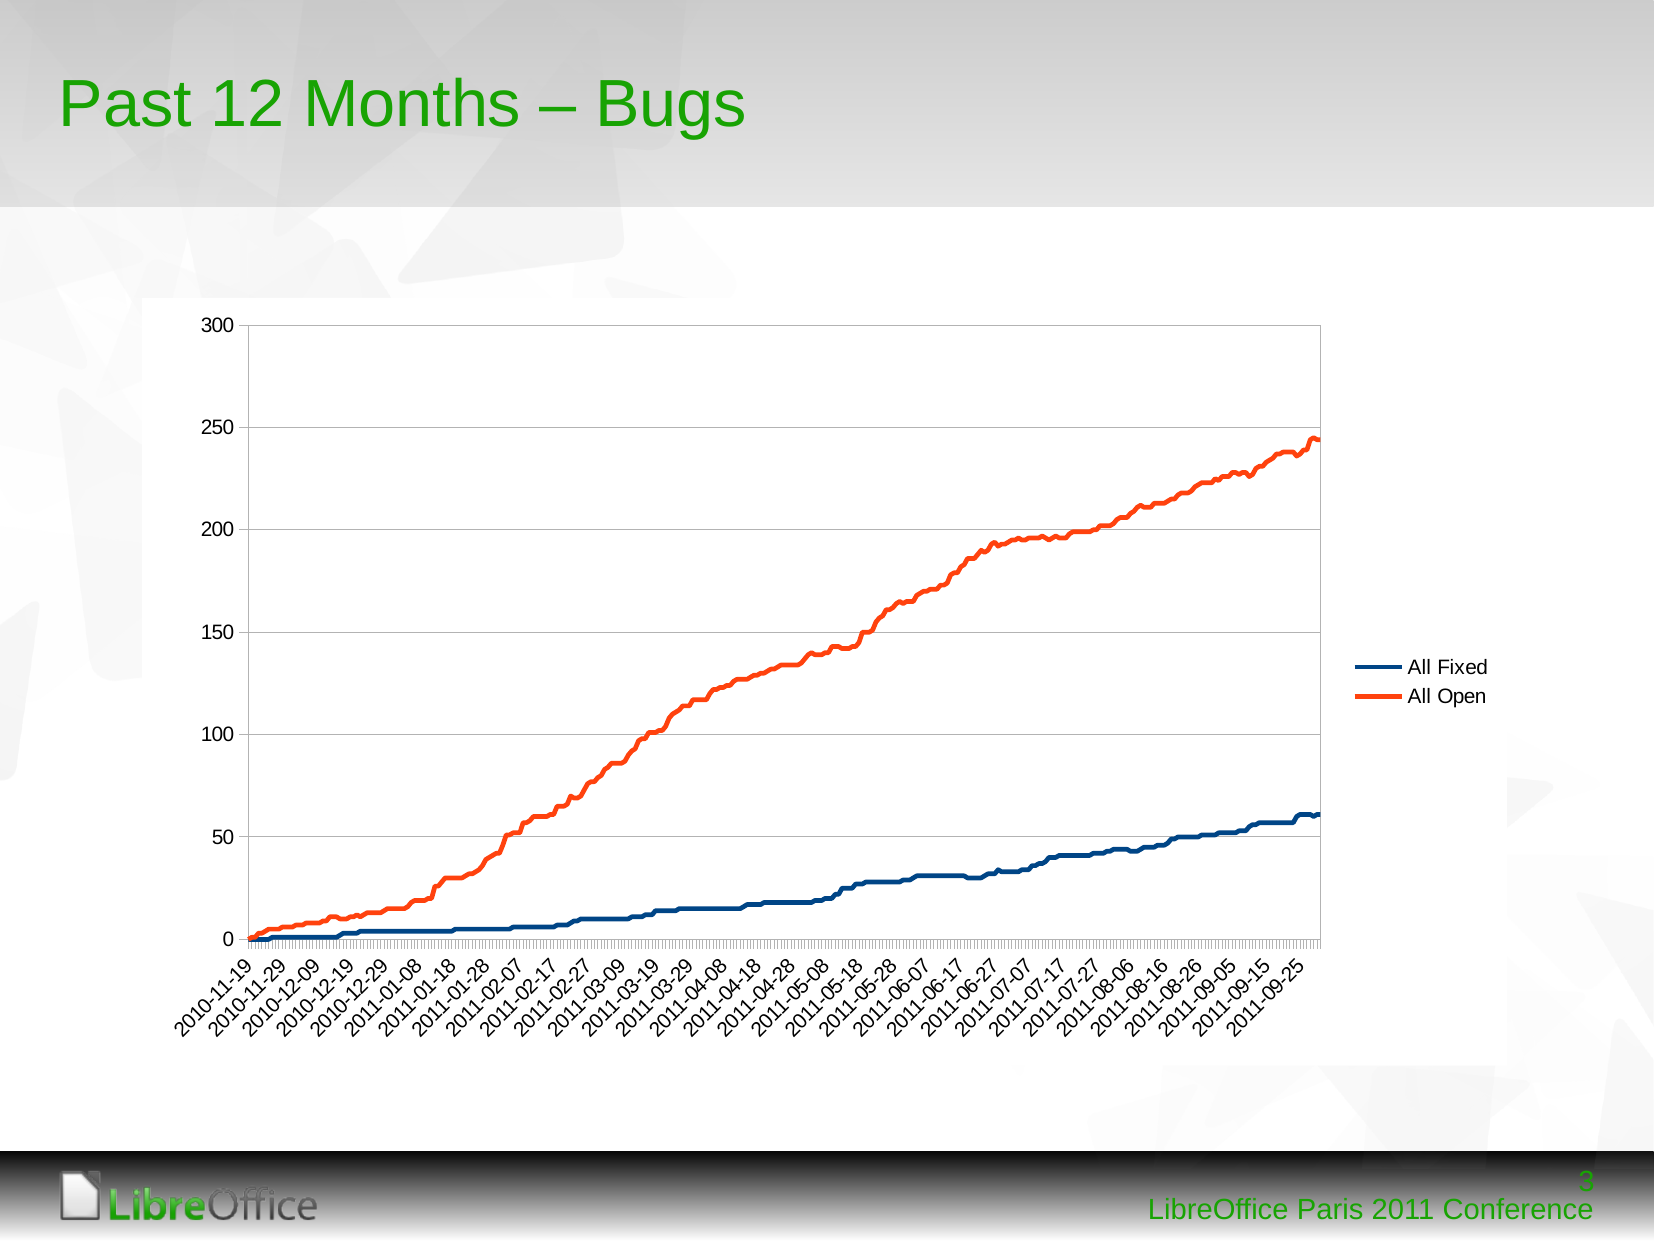

# Past 12 Months – Bugs
### Chart
| Category | All Fixed | All Open |
|---|---|---|
| 2010-11-19 | 0.0 | 0.0 |
| 2010-11-20 | 0.0 | 1.0 |
| 2010-11-21 | 0.0 | 1.0 |
| 2010-11-22 | 0.0 | 3.0 |
| 2010-11-23 | 0.0 | 3.0 |
| 2010-11-24 | 0.0 | 4.0 |
| 2010-11-25 | 0.0 | 5.0 |
| 2010-11-26 | 1.0 | 5.0 |
| 2010-11-27 | 1.0 | 5.0 |
| 2010-11-28 | 1.0 | 5.0 |
| 2010-11-29 | 1.0 | 6.0 |
| 2010-11-30 | 1.0 | 6.0 |
| 2010-12-01 | 1.0 | 6.0 |
| 2010-12-02 | 1.0 | 6.0 |
| 2010-12-03 | 1.0 | 7.0 |
| 2010-12-04 | 1.0 | 7.0 |
| 2010-12-05 | 1.0 | 7.0 |
| 2010-12-06 | 1.0 | 8.0 |
| 2010-12-07 | 1.0 | 8.0 |
| 2010-12-08 | 1.0 | 8.0 |
| 2010-12-09 | 1.0 | 8.0 |
| 2010-12-10 | 1.0 | 8.0 |
| 2010-12-11 | 1.0 | 9.0 |
| 2010-12-12 | 1.0 | 9.0 |
| 2010-12-13 | 1.0 | 11.0 |
| 2010-12-14 | 1.0 | 11.0 |
| 2010-12-15 | 1.0 | 11.0 |
| 2010-12-16 | 2.0 | 10.0 |
| 2010-12-17 | 3.0 | 10.0 |
| 2010-12-18 | 3.0 | 10.0 |
| 2010-12-19 | 3.0 | 11.0 |
| 2010-12-20 | 3.0 | 11.0 |
| 2010-12-21 | 3.0 | 12.0 |
| 2010-12-22 | 4.0 | 11.0 |
| 2010-12-23 | 4.0 | 12.0 |
| 2010-12-24 | 4.0 | 13.0 |
| 2010-12-25 | 4.0 | 13.0 |
| 2010-12-26 | 4.0 | 13.0 |
| 2010-12-27 | 4.0 | 13.0 |
| 2010-12-28 | 4.0 | 13.0 |
| 2010-12-29 | 4.0 | 14.0 |
| 2010-12-30 | 4.0 | 15.0 |
| 2010-12-31 | 4.0 | 15.0 |
| 2011-01-01 | 4.0 | 15.0 |
| 2011-01-02 | 4.0 | 15.0 |
| 2011-01-03 | 4.0 | 15.0 |
| 2011-01-04 | 4.0 | 15.0 |
| 2011-01-05 | 4.0 | 16.0 |
| 2011-01-06 | 4.0 | 18.0 |
| 2011-01-07 | 4.0 | 19.0 |
| 2011-01-08 | 4.0 | 19.0 |
| 2011-01-09 | 4.0 | 19.0 |
| 2011-01-10 | 4.0 | 19.0 |
| 2011-01-11 | 4.0 | 20.0 |
| 2011-01-12 | 4.0 | 20.0 |
| 2011-01-13 | 4.0 | 26.0 |
| 2011-01-14 | 4.0 | 26.0 |
| 2011-01-15 | 4.0 | 28.0 |
| 2011-01-16 | 4.0 | 30.0 |
| 2011-01-17 | 4.0 | 30.0 |
| 2011-01-18 | 4.0 | 30.0 |
| 2011-01-19 | 5.0 | 30.0 |
| 2011-01-20 | 5.0 | 30.0 |
| 2011-01-21 | 5.0 | 30.0 |
| 2011-01-22 | 5.0 | 31.0 |
| 2011-01-23 | 5.0 | 32.0 |
| 2011-01-24 | 5.0 | 32.0 |
| 2011-01-25 | 5.0 | 33.0 |
| 2011-01-26 | 5.0 | 34.0 |
| 2011-01-27 | 5.0 | 36.0 |
| 2011-01-28 | 5.0 | 39.0 |
| 2011-01-29 | 5.0 | 40.0 |
| 2011-01-30 | 5.0 | 41.0 |
| 2011-01-31 | 5.0 | 42.0 |
| 2011-02-01 | 5.0 | 42.0 |
| 2011-02-02 | 5.0 | 46.0 |
| 2011-02-03 | 5.0 | 51.0 |
| 2011-02-04 | 5.0 | 51.0 |
| 2011-02-05 | 6.0 | 52.0 |
| 2011-02-06 | 6.0 | 52.0 |
| 2011-02-07 | 6.0 | 52.0 |
| 2011-02-08 | 6.0 | 57.0 |
| 2011-02-09 | 6.0 | 57.0 |
| 2011-02-10 | 6.0 | 58.0 |
| 2011-02-11 | 6.0 | 60.0 |
| 2011-02-12 | 6.0 | 60.0 |
| 2011-02-13 | 6.0 | 60.0 |
| 2011-02-14 | 6.0 | 60.0 |
| 2011-02-15 | 6.0 | 60.0 |
| 2011-02-16 | 6.0 | 61.0 |
| 2011-02-17 | 6.0 | 61.0 |
| 2011-02-18 | 7.0 | 65.0 |
| 2011-02-19 | 7.0 | 65.0 |
| 2011-02-20 | 7.0 | 65.0 |
| 2011-02-21 | 7.0 | 66.0 |
| 2011-02-22 | 8.0 | 70.0 |
| 2011-02-23 | 9.0 | 69.0 |
| 2011-02-24 | 9.0 | 69.0 |
| 2011-02-25 | 10.0 | 70.0 |
| 2011-02-26 | 10.0 | 73.0 |
| 2011-02-27 | 10.0 | 76.0 |
| 2011-02-28 | 10.0 | 77.0 |
| 2011-03-01 | 10.0 | 77.0 |
| 2011-03-02 | 10.0 | 79.0 |
| 2011-03-03 | 10.0 | 80.0 |
| 2011-03-04 | 10.0 | 83.0 |
| 2011-03-05 | 10.0 | 84.0 |
| 2011-03-06 | 10.0 | 86.0 |
| 2011-03-07 | 10.0 | 86.0 |
| 2011-03-08 | 10.0 | 86.0 |
| 2011-03-09 | 10.0 | 86.0 |
| 2011-03-10 | 10.0 | 87.0 |
| 2011-03-11 | 10.0 | 90.0 |
| 2011-03-12 | 11.0 | 92.0 |
| 2011-03-13 | 11.0 | 93.0 |
| 2011-03-14 | 11.0 | 97.0 |
| 2011-03-15 | 11.0 | 98.0 |
| 2011-03-16 | 12.0 | 98.0 |
| 2011-03-17 | 12.0 | 101.0 |
| 2011-03-18 | 12.0 | 101.0 |
| 2011-03-19 | 14.0 | 101.0 |
| 2011-03-20 | 14.0 | 102.0 |
| 2011-03-21 | 14.0 | 102.0 |
| 2011-03-22 | 14.0 | 104.0 |
| 2011-03-23 | 14.0 | 108.0 |
| 2011-03-24 | 14.0 | 110.0 |
| 2011-03-25 | 14.0 | 111.0 |
| 2011-03-26 | 15.0 | 112.0 |
| 2011-03-27 | 15.0 | 114.0 |
| 2011-03-28 | 15.0 | 114.0 |
| 2011-03-29 | 15.0 | 114.0 |
| 2011-03-30 | 15.0 | 117.0 |
| 2011-03-31 | 15.0 | 117.0 |
| 2011-04-01 | 15.0 | 117.0 |
| 2011-04-02 | 15.0 | 117.0 |
| 2011-04-03 | 15.0 | 117.0 |
| 2011-04-04 | 15.0 | 120.0 |
| 2011-04-05 | 15.0 | 122.0 |
| 2011-04-06 | 15.0 | 122.0 |
| 2011-04-07 | 15.0 | 123.0 |
| 2011-04-08 | 15.0 | 123.0 |
| 2011-04-09 | 15.0 | 124.0 |
| 2011-04-10 | 15.0 | 124.0 |
| 2011-04-11 | 15.0 | 126.0 |
| 2011-04-12 | 15.0 | 127.0 |
| 2011-04-13 | 15.0 | 127.0 |
| 2011-04-14 | 16.0 | 127.0 |
| 2011-04-15 | 17.0 | 127.0 |
| 2011-04-16 | 17.0 | 128.0 |
| 2011-04-17 | 17.0 | 129.0 |
| 2011-04-18 | 17.0 | 129.0 |
| 2011-04-19 | 17.0 | 130.0 |
| 2011-04-20 | 18.0 | 130.0 |
| 2011-04-21 | 18.0 | 131.0 |
| 2011-04-22 | 18.0 | 132.0 |
| 2011-04-23 | 18.0 | 132.0 |
| 2011-04-24 | 18.0 | 133.0 |
| 2011-04-25 | 18.0 | 134.0 |
| 2011-04-26 | 18.0 | 134.0 |
| 2011-04-27 | 18.0 | 134.0 |
| 2011-04-28 | 18.0 | 134.0 |
| 2011-04-29 | 18.0 | 134.0 |
| 2011-04-30 | 18.0 | 134.0 |
| 2011-05-01 | 18.0 | 135.0 |
| 2011-05-02 | 18.0 | 137.0 |
| 2011-05-03 | 18.0 | 139.0 |
| 2011-05-04 | 18.0 | 140.0 |
| 2011-05-05 | 19.0 | 139.0 |
| 2011-05-06 | 19.0 | 139.0 |
| 2011-05-07 | 19.0 | 139.0 |
| 2011-05-08 | 20.0 | 140.0 |
| 2011-05-09 | 20.0 | 140.0 |
| 2011-05-10 | 20.0 | 143.0 |
| 2011-05-11 | 22.0 | 143.0 |
| 2011-05-12 | 22.0 | 143.0 |
| 2011-05-13 | 25.0 | 142.0 |
| 2011-05-14 | 25.0 | 142.0 |
| 2011-05-15 | 25.0 | 142.0 |
| 2011-05-16 | 25.0 | 143.0 |
| 2011-05-17 | 27.0 | 143.0 |
| 2011-05-18 | 27.0 | 145.0 |
| 2011-05-19 | 27.0 | 150.0 |
| 2011-05-20 | 28.0 | 150.0 |
| 2011-05-21 | 28.0 | 150.0 |
| 2011-05-22 | 28.0 | 151.0 |
| 2011-05-23 | 28.0 | 155.0 |
| 2011-05-24 | 28.0 | 157.0 |
| 2011-05-25 | 28.0 | 158.0 |
| 2011-05-26 | 28.0 | 161.0 |
| 2011-05-27 | 28.0 | 161.0 |
| 2011-05-28 | 28.0 | 162.0 |
| 2011-05-29 | 28.0 | 164.0 |
| 2011-05-30 | 28.0 | 165.0 |
| 2011-05-31 | 29.0 | 164.0 |
| 2011-06-01 | 29.0 | 165.0 |
| 2011-06-02 | 29.0 | 165.0 |
| 2011-06-03 | 30.0 | 165.0 |
| 2011-06-04 | 31.0 | 168.0 |
| 2011-06-05 | 31.0 | 169.0 |
| 2011-06-06 | 31.0 | 170.0 |
| 2011-06-07 | 31.0 | 170.0 |
| 2011-06-08 | 31.0 | 171.0 |
| 2011-06-09 | 31.0 | 171.0 |
| 2011-06-10 | 31.0 | 171.0 |
| 2011-06-11 | 31.0 | 173.0 |
| 2011-06-12 | 31.0 | 173.0 |
| 2011-06-13 | 31.0 | 174.0 |
| 2011-06-14 | 31.0 | 178.0 |
| 2011-06-15 | 31.0 | 179.0 |
| 2011-06-16 | 31.0 | 179.0 |
| 2011-06-17 | 31.0 | 182.0 |
| 2011-06-18 | 31.0 | 183.0 |
| 2011-06-19 | 30.0 | 186.0 |
| 2011-06-20 | 30.0 | 186.0 |
| 2011-06-21 | 30.0 | 186.0 |
| 2011-06-22 | 30.0 | 188.0 |
| 2011-06-23 | 30.0 | 190.0 |
| 2011-06-24 | 31.0 | 189.0 |
| 2011-06-25 | 32.0 | 190.0 |
| 2011-06-26 | 32.0 | 193.0 |
| 2011-06-27 | 32.0 | 194.0 |
| 2011-06-28 | 34.0 | 192.0 |
| 2011-06-29 | 33.0 | 193.0 |
| 2011-06-30 | 33.0 | 193.0 |
| 2011-07-01 | 33.0 | 194.0 |
| 2011-07-02 | 33.0 | 195.0 |
| 2011-07-03 | 33.0 | 195.0 |
| 2011-07-04 | 33.0 | 196.0 |
| 2011-07-05 | 34.0 | 195.0 |
| 2011-07-06 | 34.0 | 195.0 |
| 2011-07-07 | 34.0 | 196.0 |
| 2011-07-08 | 36.0 | 196.0 |
| 2011-07-09 | 36.0 | 196.0 |
| 2011-07-10 | 37.0 | 196.0 |
| 2011-07-11 | 37.0 | 197.0 |
| 2011-07-12 | 38.0 | 196.0 |
| 2011-07-13 | 40.0 | 195.0 |
| 2011-07-14 | 40.0 | 196.0 |
| 2011-07-15 | 40.0 | 197.0 |
| 2011-07-16 | 41.0 | 196.0 |
| 2011-07-17 | 41.0 | 196.0 |
| 2011-07-18 | 41.0 | 196.0 |
| 2011-07-19 | 41.0 | 198.0 |
| 2011-07-20 | 41.0 | 199.0 |
| 2011-07-21 | 41.0 | 199.0 |
| 2011-07-22 | 41.0 | 199.0 |
| 2011-07-23 | 41.0 | 199.0 |
| 2011-07-24 | 41.0 | 199.0 |
| 2011-07-25 | 41.0 | 199.0 |
| 2011-07-26 | 42.0 | 200.0 |
| 2011-07-27 | 42.0 | 200.0 |
| 2011-07-28 | 42.0 | 202.0 |
| 2011-07-29 | 42.0 | 202.0 |
| 2011-07-30 | 43.0 | 202.0 |
| 2011-07-31 | 43.0 | 202.0 |
| 2011-08-01 | 44.0 | 203.0 |
| 2011-08-02 | 44.0 | 205.0 |
| 2011-08-03 | 44.0 | 206.0 |
| 2011-08-04 | 44.0 | 206.0 |
| 2011-08-05 | 44.0 | 206.0 |
| 2011-08-06 | 43.0 | 208.0 |
| 2011-08-07 | 43.0 | 209.0 |
| 2011-08-08 | 43.0 | 211.0 |
| 2011-08-09 | 44.0 | 212.0 |
| 2011-08-10 | 45.0 | 211.0 |
| 2011-08-11 | 45.0 | 211.0 |
| 2011-08-12 | 45.0 | 211.0 |
| 2011-08-13 | 45.0 | 213.0 |
| 2011-08-14 | 46.0 | 213.0 |
| 2011-08-15 | 46.0 | 213.0 |
| 2011-08-16 | 46.0 | 213.0 |
| 2011-08-17 | 47.0 | 214.0 |
| 2011-08-18 | 49.0 | 215.0 |
| 2011-08-19 | 49.0 | 215.0 |
| 2011-08-20 | 50.0 | 217.0 |
| 2011-08-21 | 50.0 | 218.0 |
| 2011-08-22 | 50.0 | 218.0 |
| 2011-08-23 | 50.0 | 218.0 |
| 2011-08-24 | 50.0 | 219.0 |
| 2011-08-25 | 50.0 | 221.0 |
| 2011-08-26 | 50.0 | 222.0 |
| 2011-08-27 | 51.0 | 223.0 |
| 2011-08-28 | 51.0 | 223.0 |
| 2011-08-29 | 51.0 | 223.0 |
| 2011-08-30 | 51.0 | 223.0 |
| 2011-08-31 | 51.0 | 225.0 |
| 2011-09-01 | 52.0 | 224.0 |
| 2011-09-02 | 52.0 | 226.0 |
| 2011-09-03 | 52.0 | 226.0 |
| 2011-09-04 | 52.0 | 226.0 |
| 2011-09-05 | 52.0 | 228.0 |
| 2011-09-06 | 52.0 | 228.0 |
| 2011-09-07 | 53.0 | 227.0 |
| 2011-09-08 | 53.0 | 228.0 |
| 2011-09-09 | 53.0 | 228.0 |
| 2011-09-10 | 55.0 | 226.0 |
| 2011-09-11 | 56.0 | 227.0 |
| 2011-09-12 | 56.0 | 230.0 |
| 2011-09-13 | 57.0 | 231.0 |
| 2011-09-14 | 57.0 | 231.0 |
| 2011-09-15 | 57.0 | 233.0 |
| 2011-09-16 | 57.0 | 234.0 |
| 2011-09-17 | 57.0 | 235.0 |
| 2011-09-18 | 57.0 | 237.0 |
| 2011-09-19 | 57.0 | 237.0 |
| 2011-09-20 | 57.0 | 238.0 |
| 2011-09-21 | 57.0 | 238.0 |
| 2011-09-22 | 57.0 | 238.0 |
| 2011-09-23 | 57.0 | 238.0 |
| 2011-09-24 | 60.0 | 236.0 |
| 2011-09-25 | 61.0 | 237.0 |
| 2011-09-26 | 61.0 | 239.0 |
| 2011-09-27 | 61.0 | 239.0 |
| 2011-09-28 | 61.0 | 244.0 |
| 2011-09-29 | 60.0 | 245.0 |
| 2011-09-30 | 61.0 | 244.0 |
| 2011-10-01 | 61.0 | 244.0 |3
LibreOffice Paris 2011 Conference